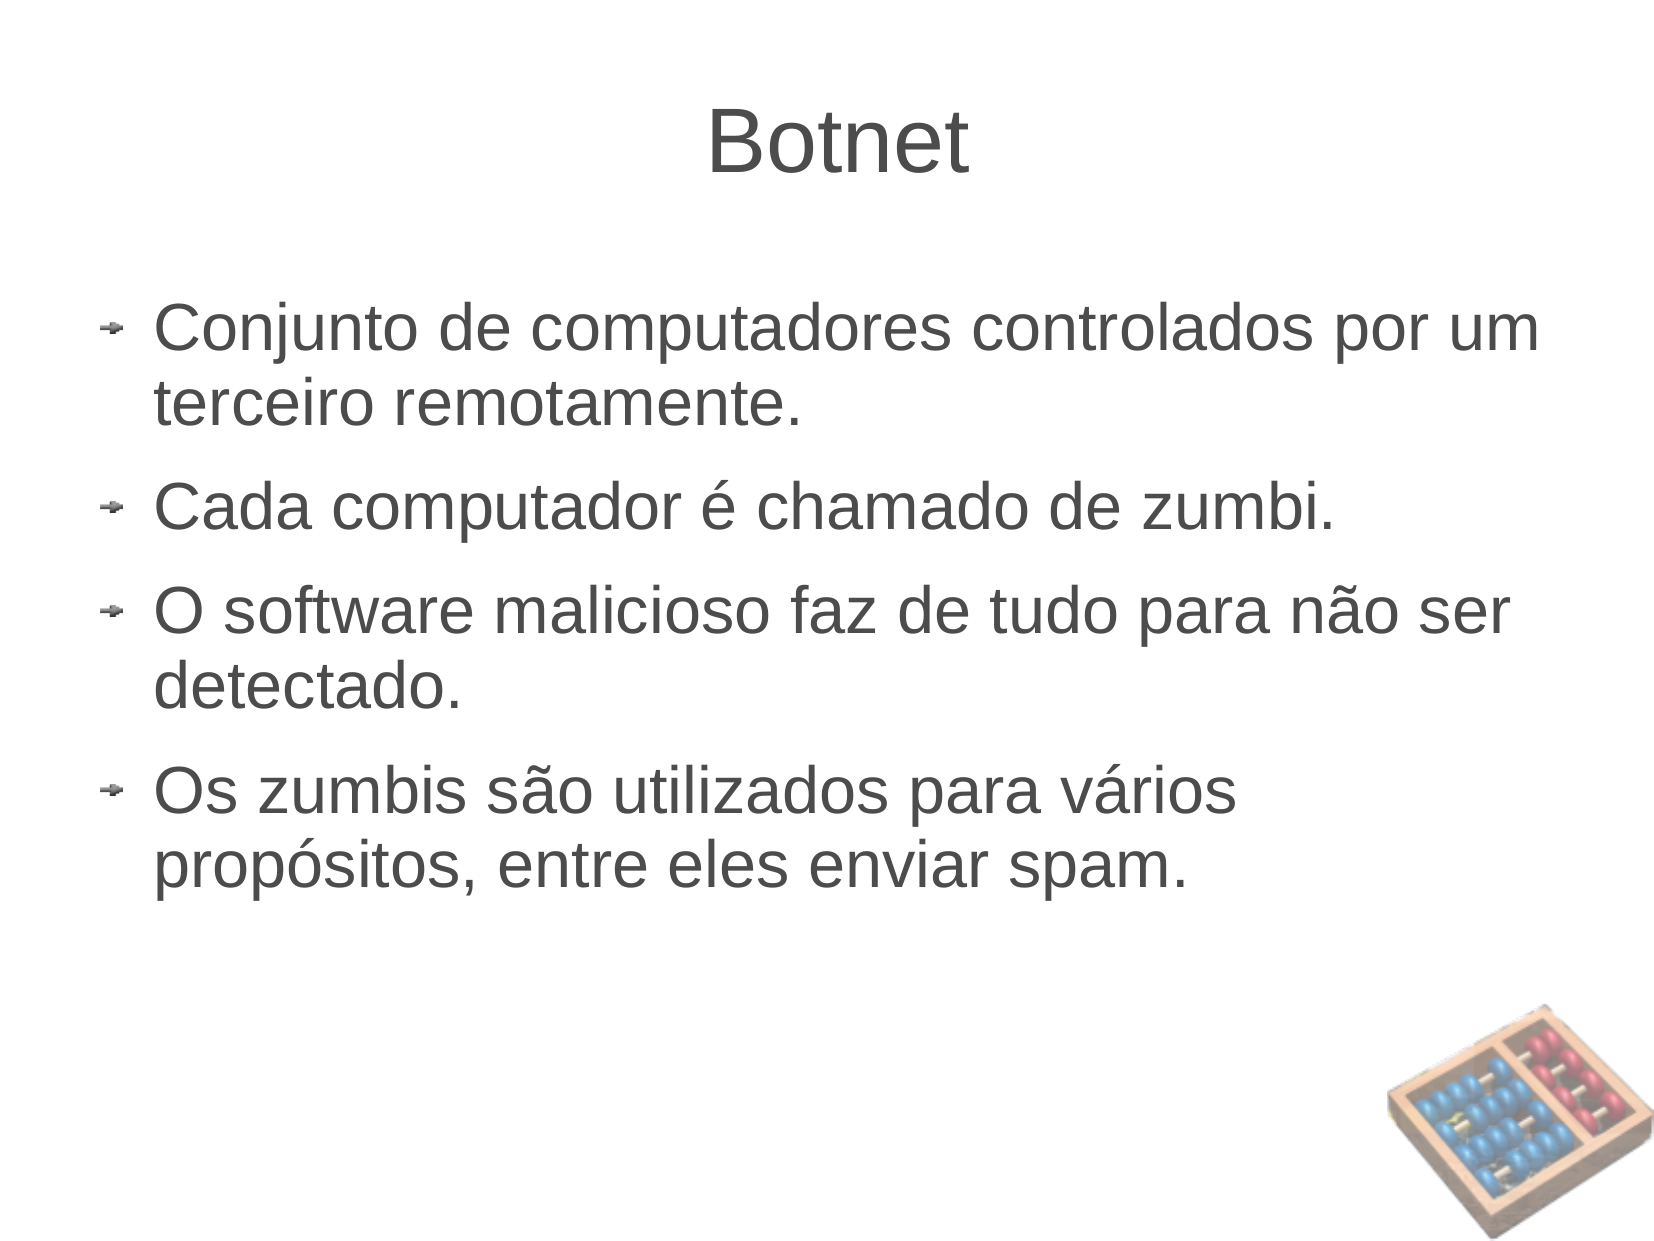

# Botnet
Conjunto de computadores controlados por um terceiro remotamente.
Cada computador é chamado de zumbi.
O software malicioso faz de tudo para não ser detectado.
Os zumbis são utilizados para vários propósitos, entre eles enviar spam.